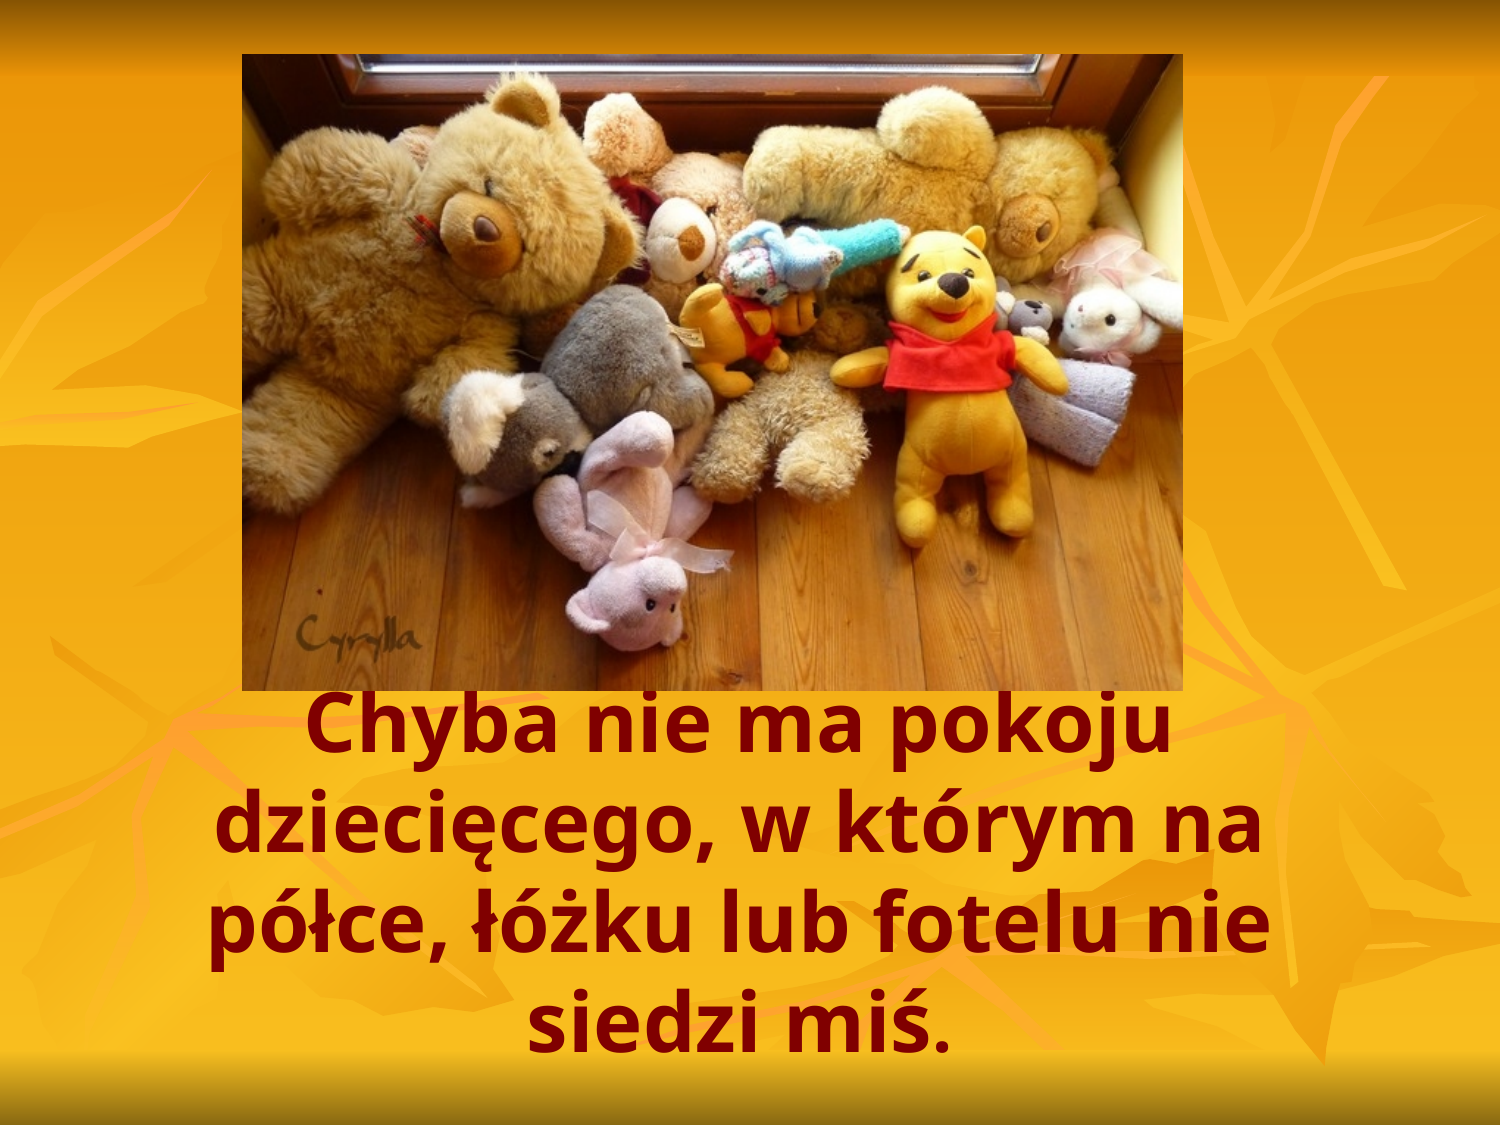

# Chyba nie ma pokoju dziecięcego, w którym na półce, łóżku lub fotelu nie siedzi miś.